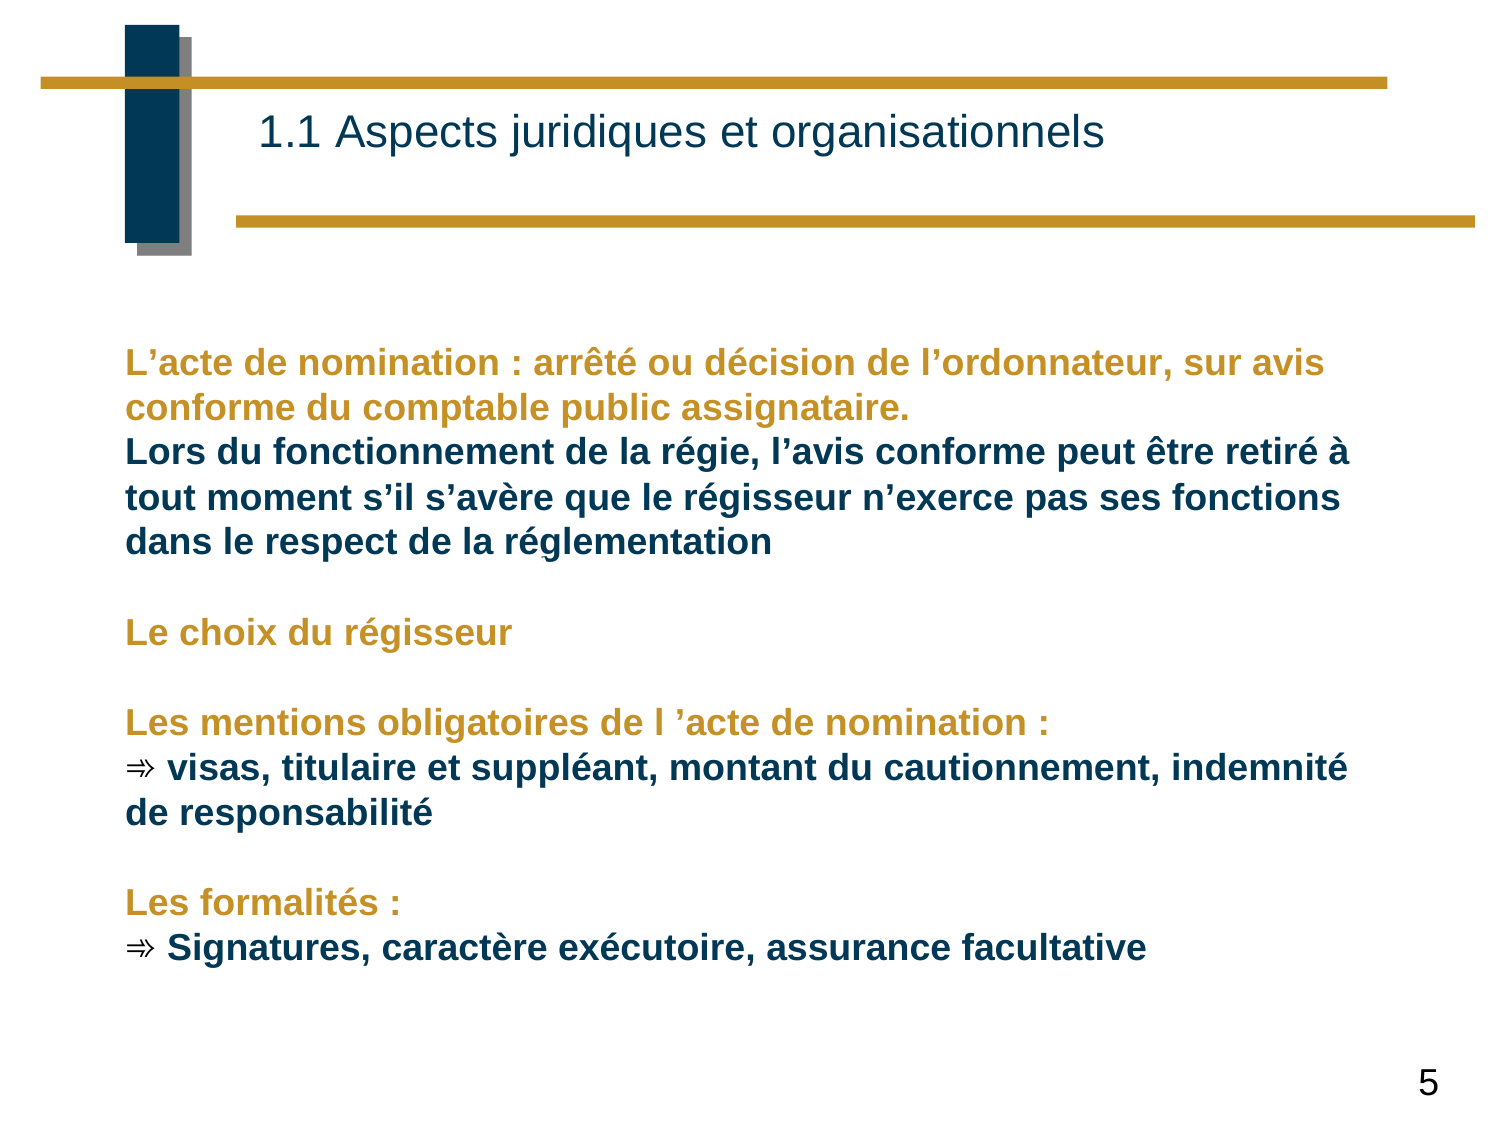

# 1.1 Aspects juridiques et organisationnels
L’acte de nomination : arrêté ou décision de l’ordonnateur, sur avis conforme du comptable public assignataire.
Lors du fonctionnement de la régie, l’avis conforme peut être retiré à tout moment s’il s’avère que le régisseur n’exerce pas ses fonctions dans le respect de la réglementation
Le choix du régisseur
Les mentions obligatoires de l ’acte de nomination :
➾ visas, titulaire et suppléant, montant du cautionnement, indemnité de responsabilité
Les formalités :
➾ Signatures, caractère exécutoire, assurance facultative
1.1 - Aspects juridiques et organisationnels
 5